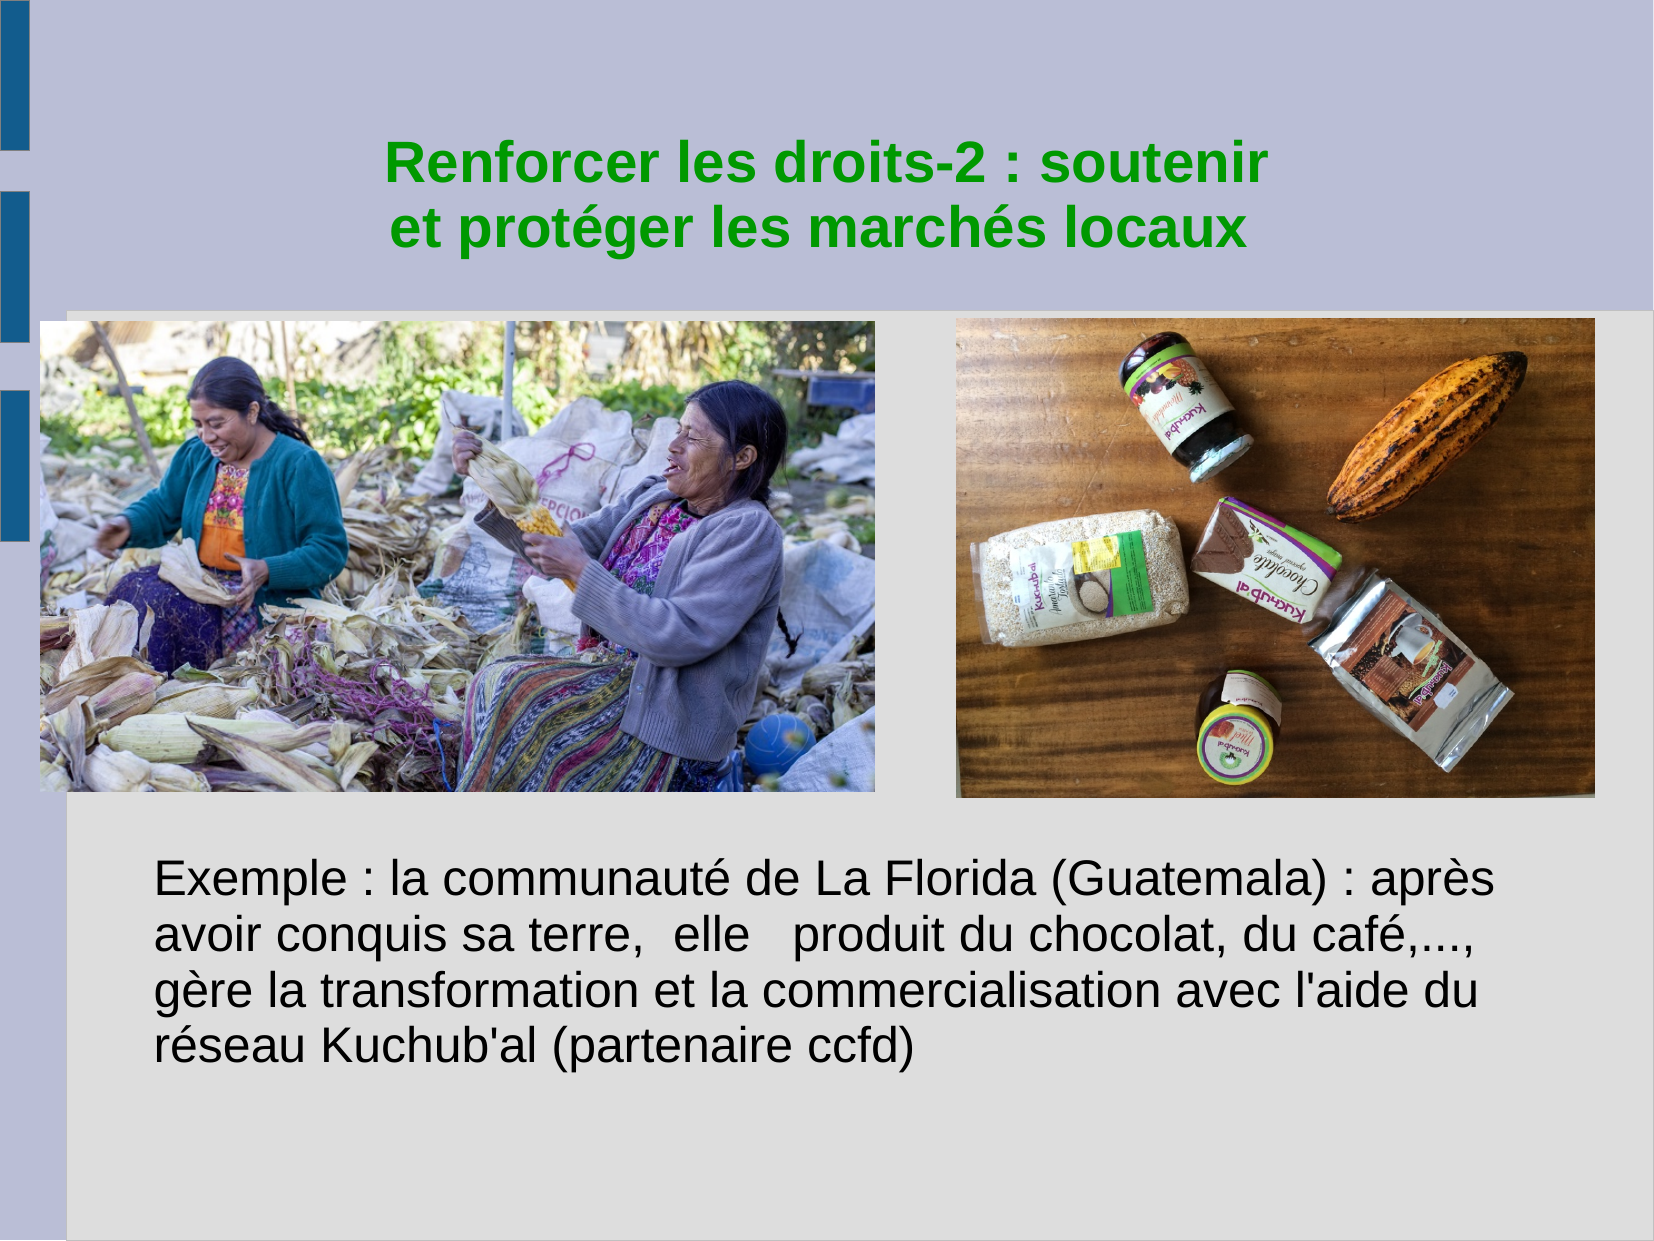

# Renforcer les droits-2 : soutenir et protéger les marchés locaux
Exemple : la communauté de La Florida (Guatemala) : après avoir conquis sa terre, elle produit du chocolat, du café,..., gère la transformation et la commercialisation avec l'aide du réseau Kuchub'al (partenaire ccfd)